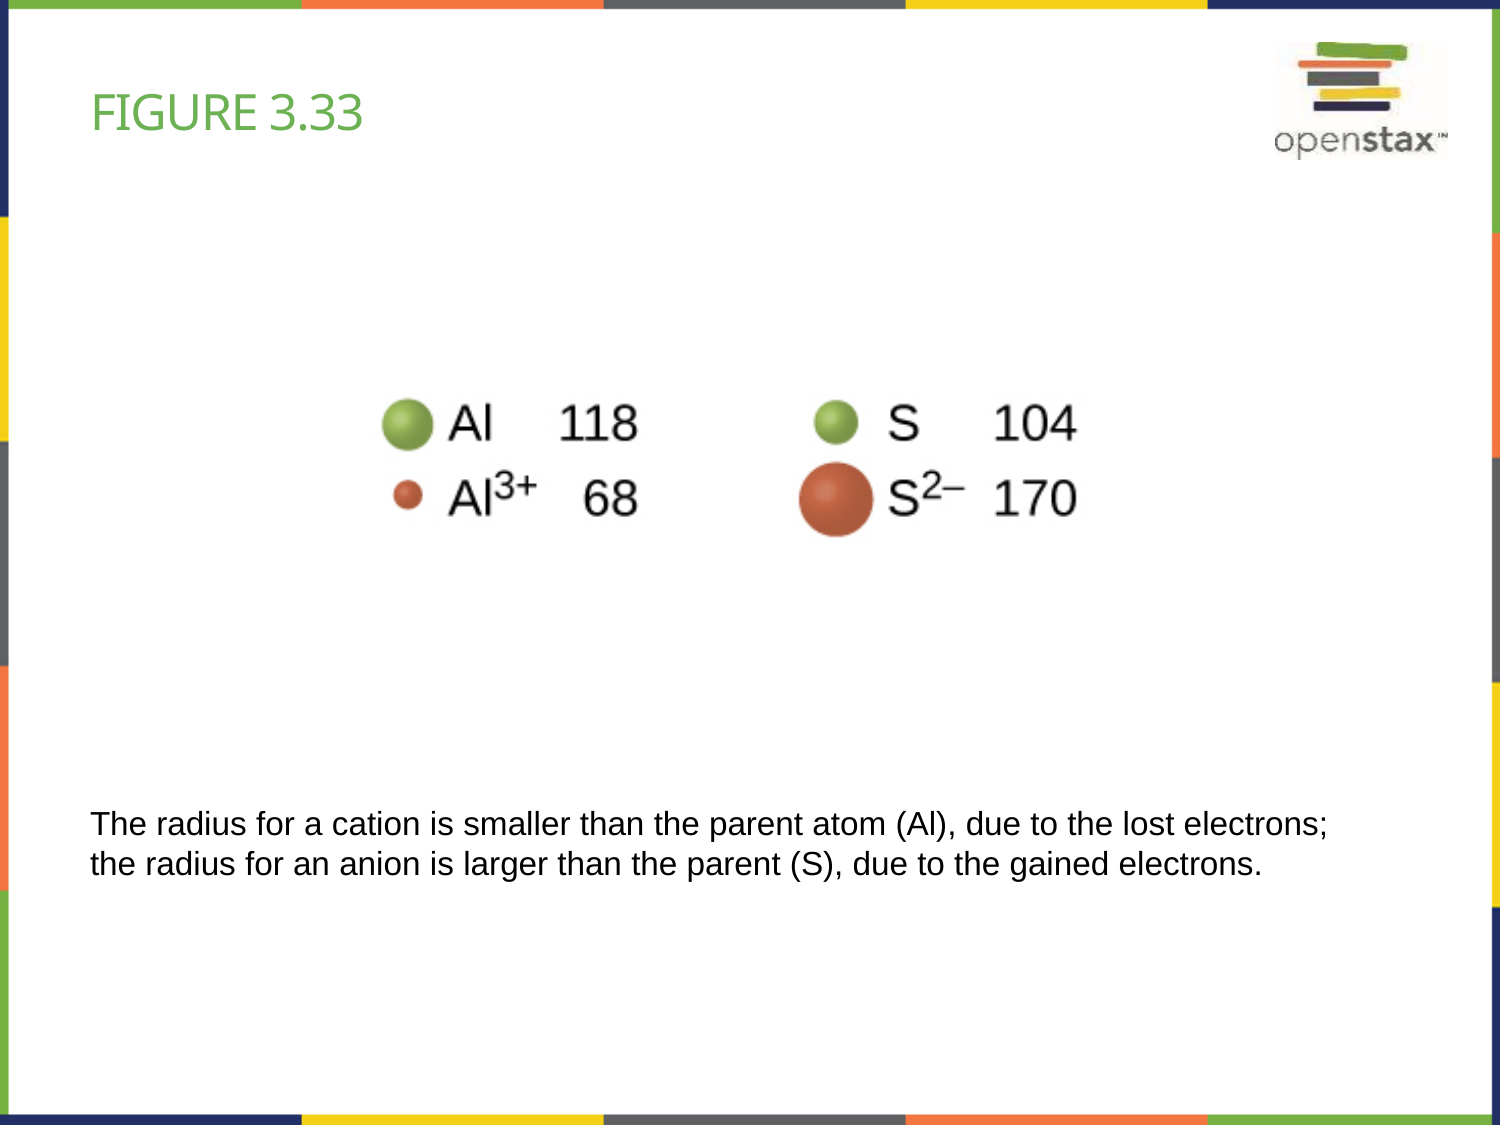

# Figure 3.33
The radius for a cation is smaller than the parent atom (Al), due to the lost electrons; the radius for an anion is larger than the parent (S), due to the gained electrons.